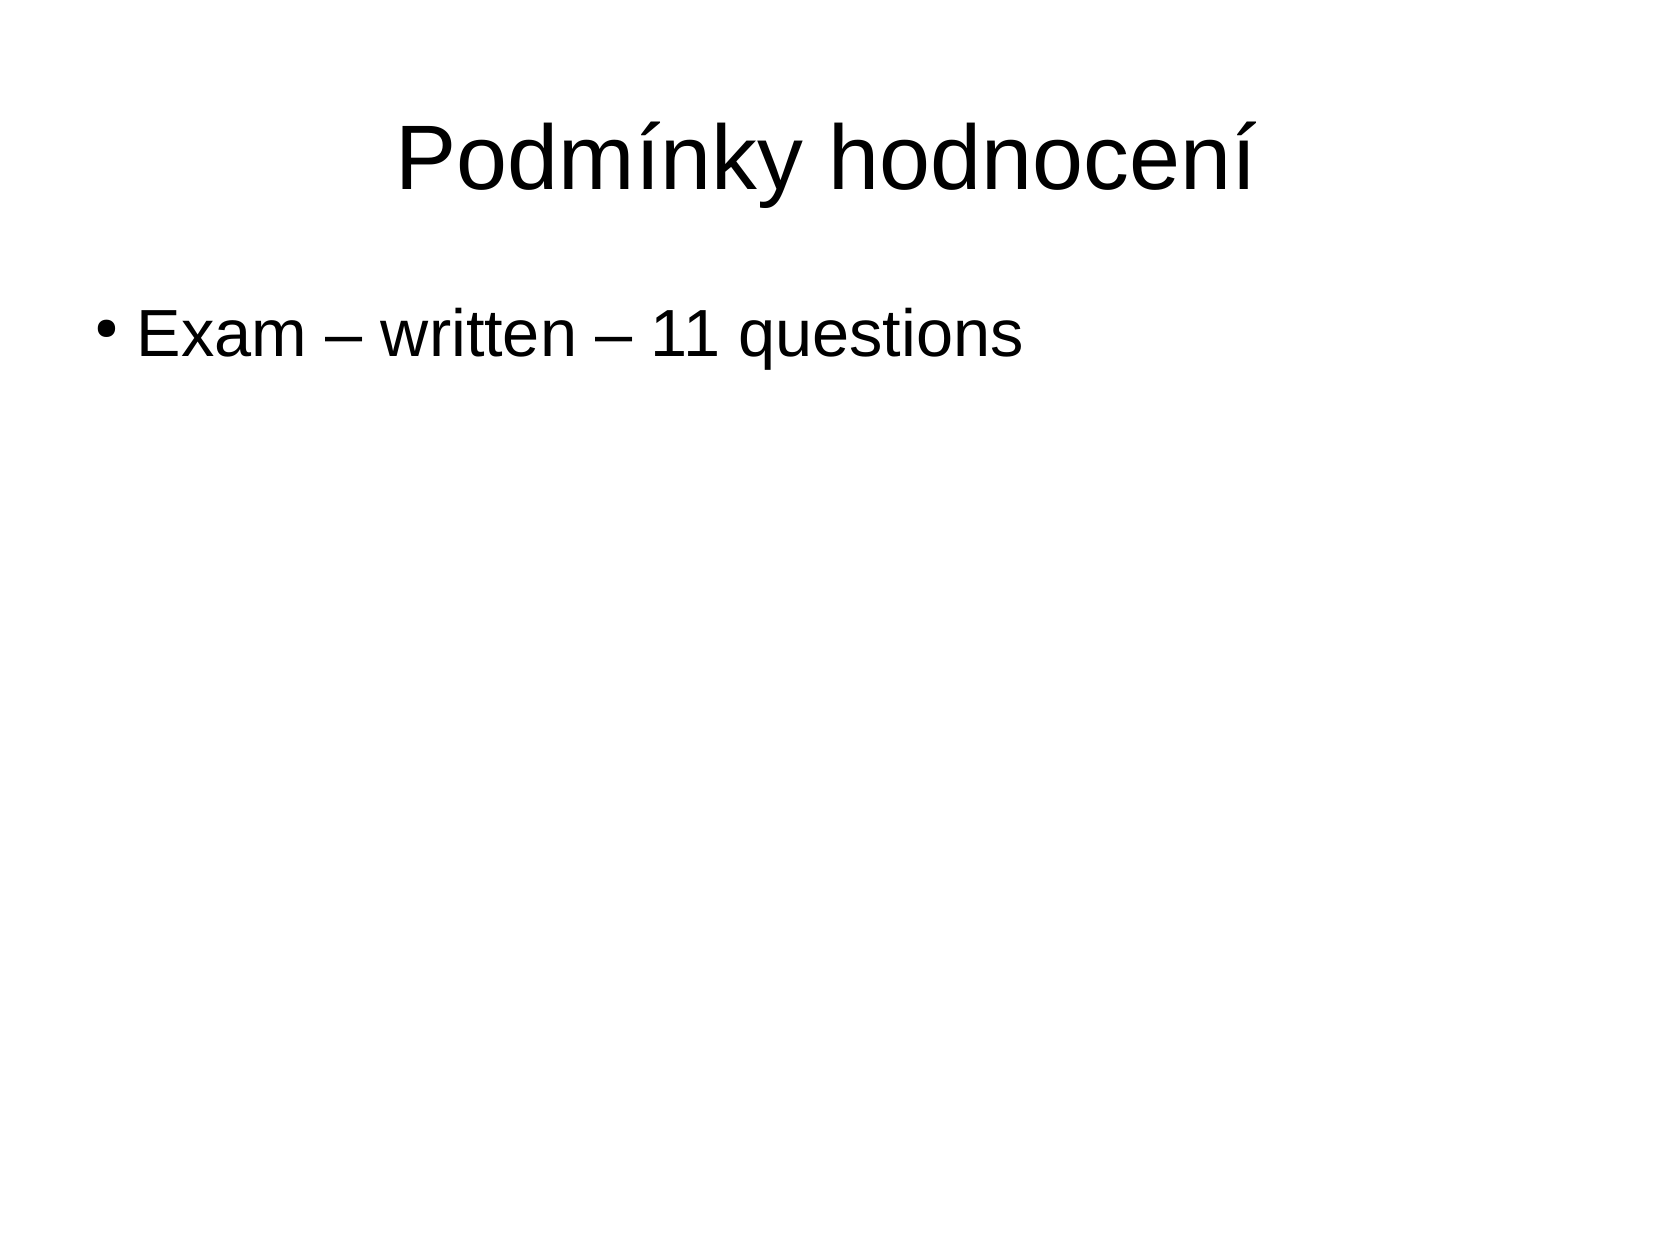

# Podmínky hodnocení
 Exam – written – 11 questions